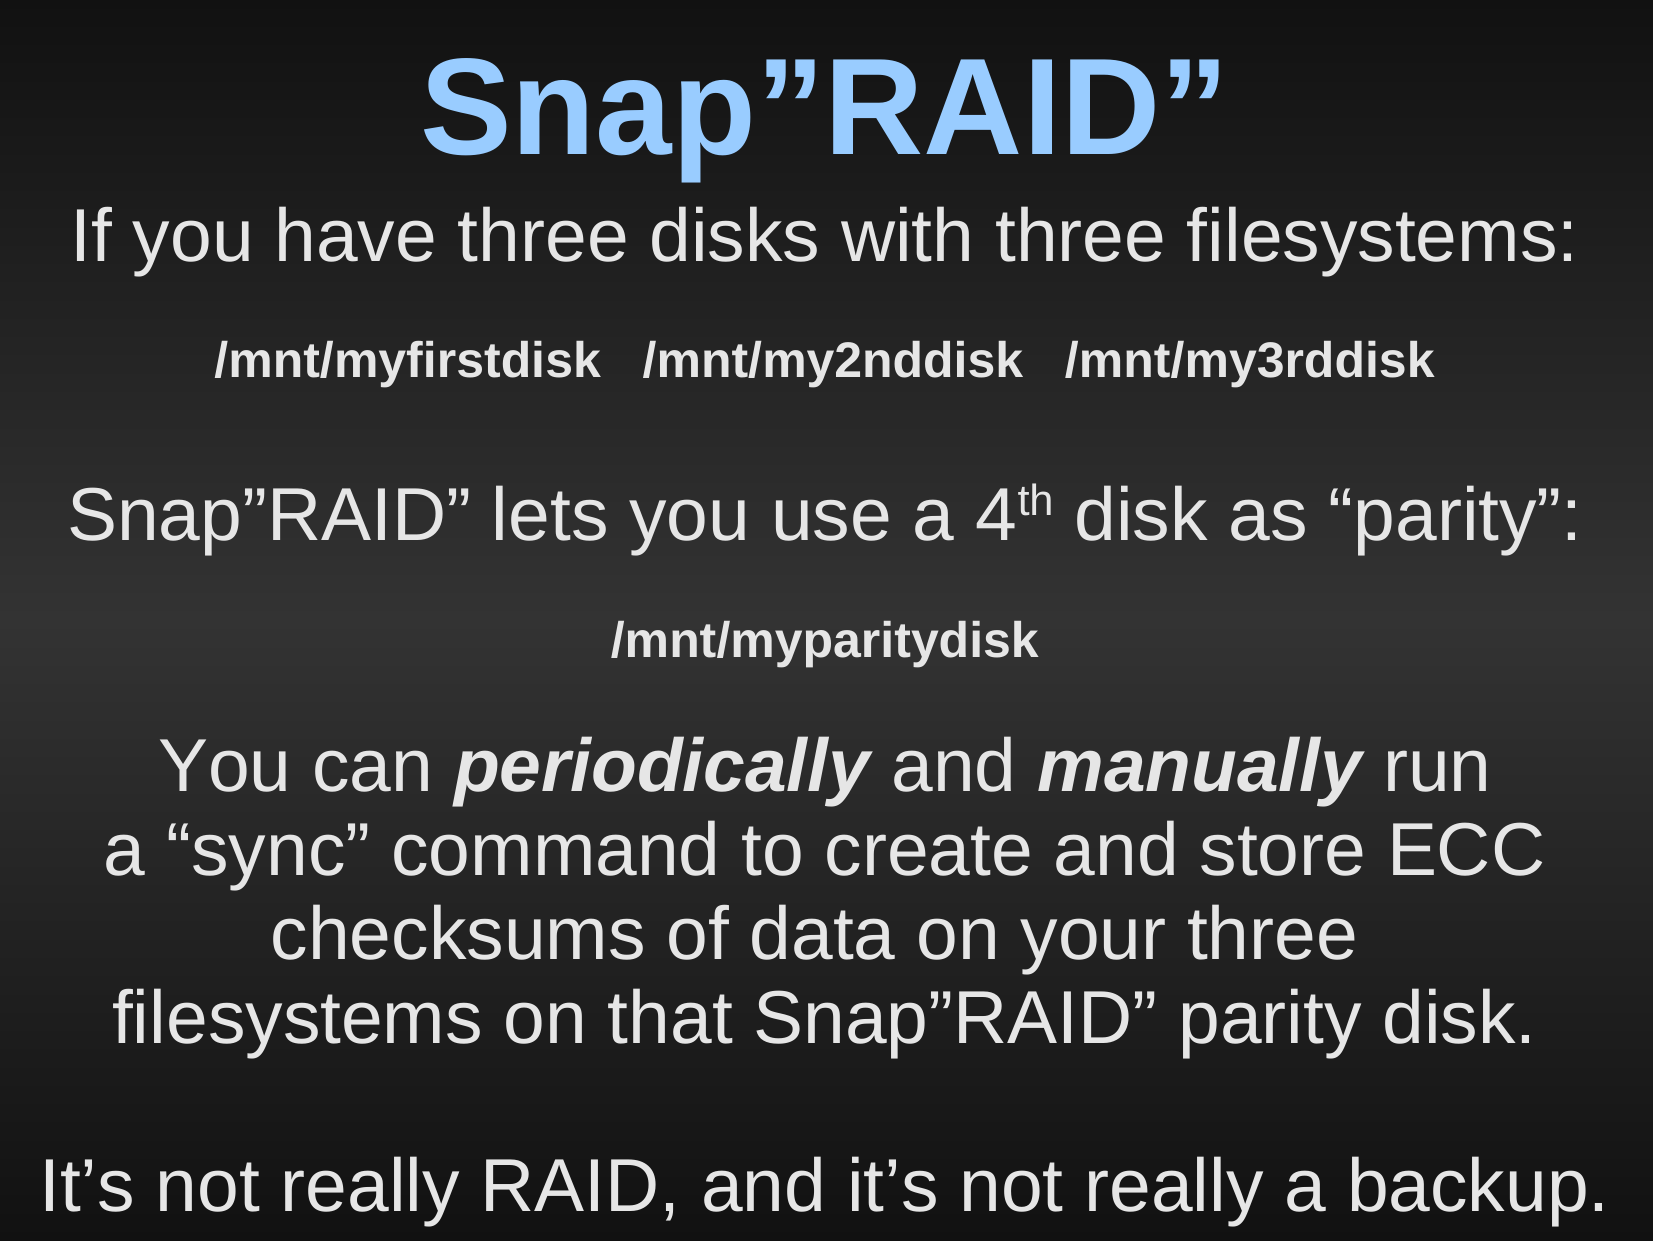

# Snap”RAID”
If you have three disks with three filesystems:
/mnt/myfirstdisk /mnt/my2nddisk /mnt/my3rddisk
Snap”RAID” lets you use a 4th disk as “parity”:
/mnt/myparitydisk
You can periodically and manually run
a “sync” command to create and store ECC checksums of data on your three
filesystems on that Snap”RAID” parity disk.
It’s not really RAID, and it’s not really a backup.